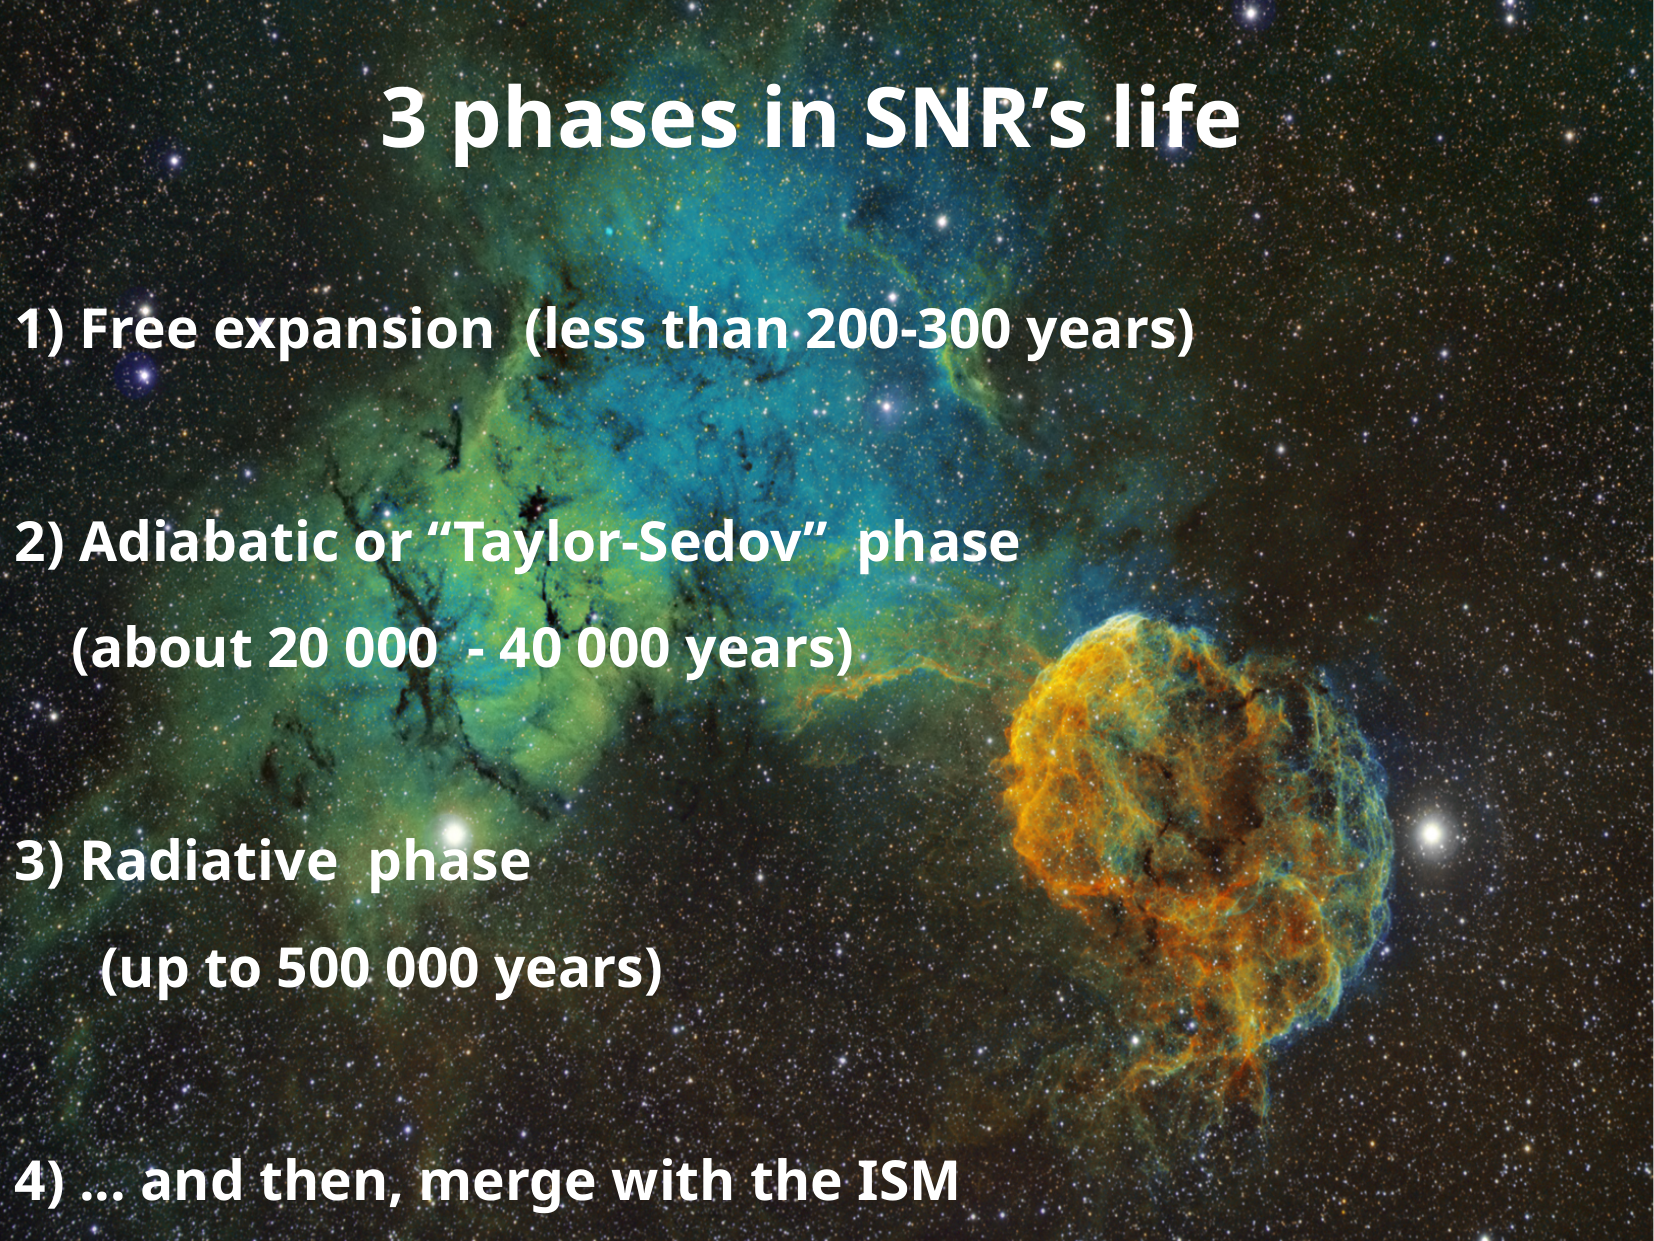

#
 3 phases in SNR’s life
1) Free expansion (less than 200-300 years)
2) Adiabatic or “Taylor-Sedov” phase
 (about 20 000 - 40 000 years)
3) Radiative phase
 (up to 500 000 years)
4) ... and then, merge with the ISM